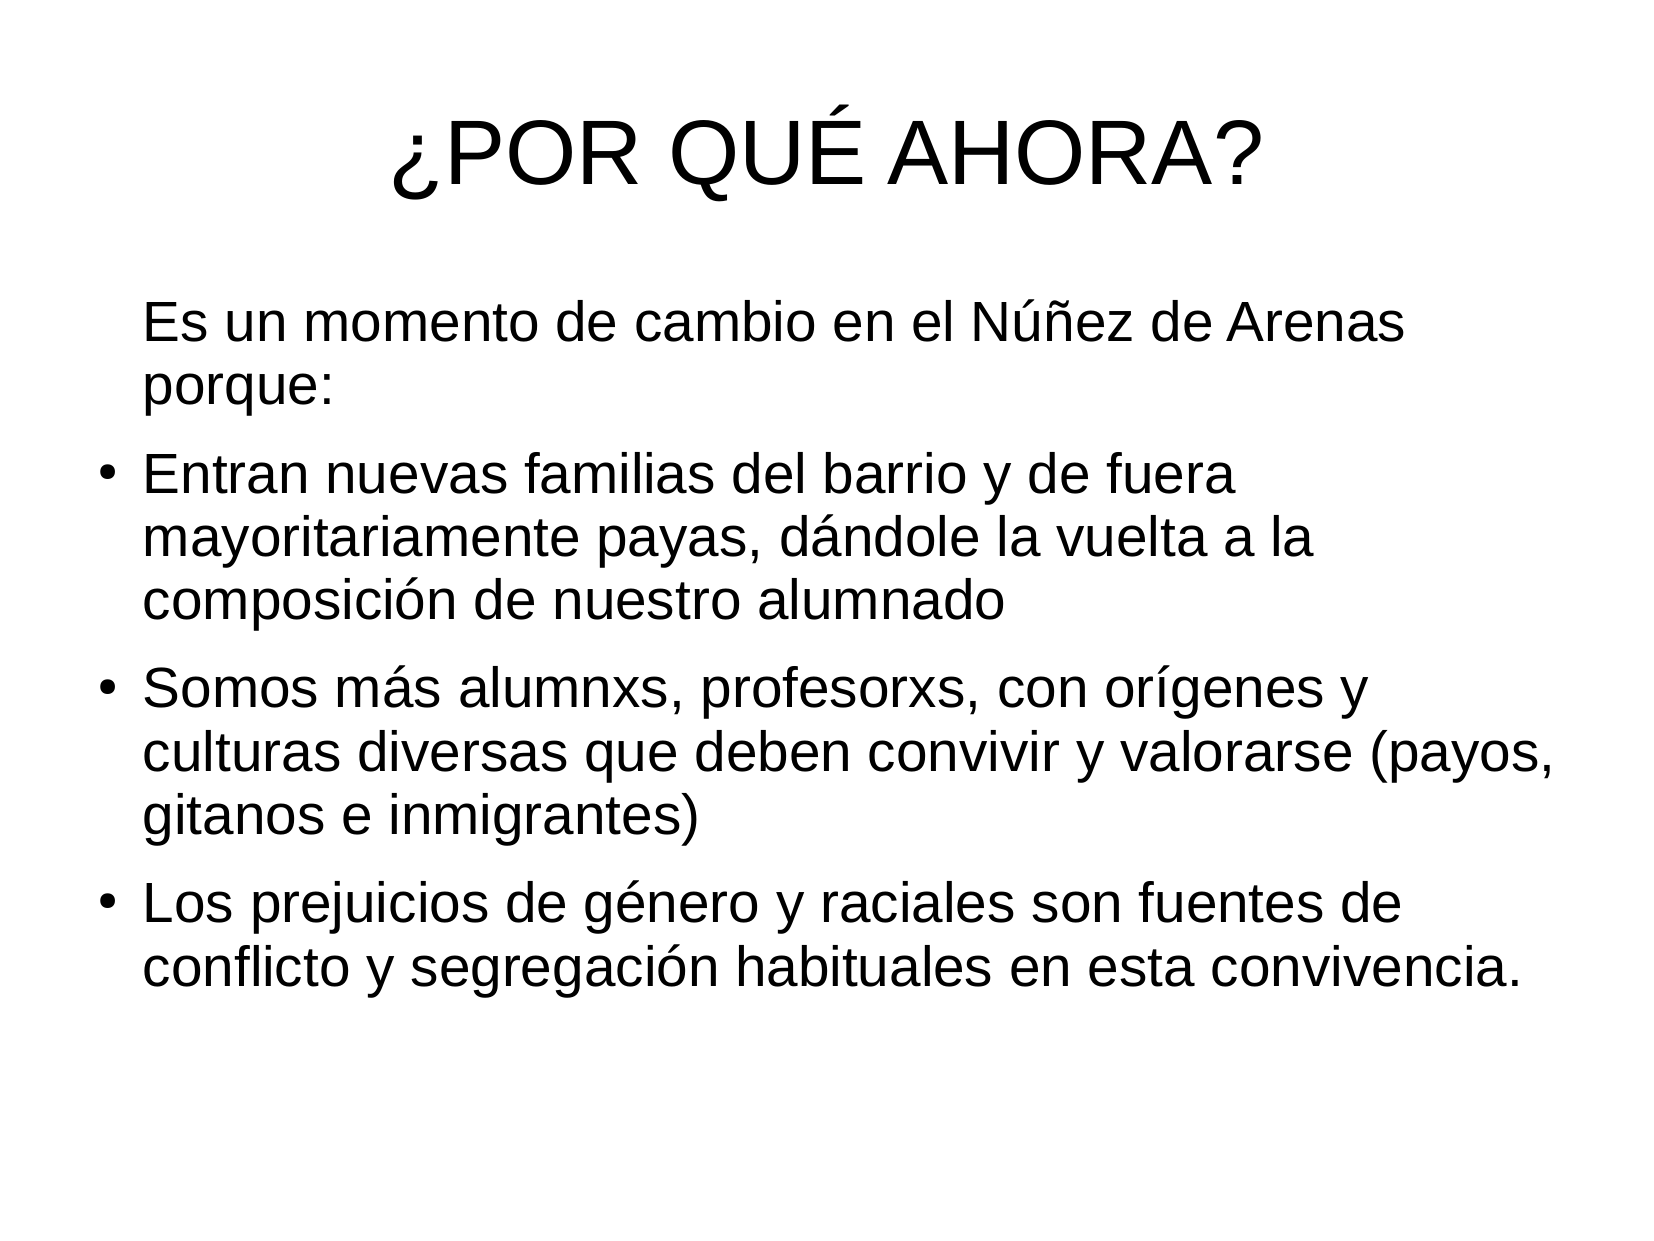

# ¿POR QUÉ AHORA?
Es un momento de cambio en el Núñez de Arenas porque:
Entran nuevas familias del barrio y de fuera mayoritariamente payas, dándole la vuelta a la composición de nuestro alumnado
Somos más alumnxs, profesorxs, con orígenes y culturas diversas que deben convivir y valorarse (payos, gitanos e inmigrantes)
Los prejuicios de género y raciales son fuentes de conflicto y segregación habituales en esta convivencia.